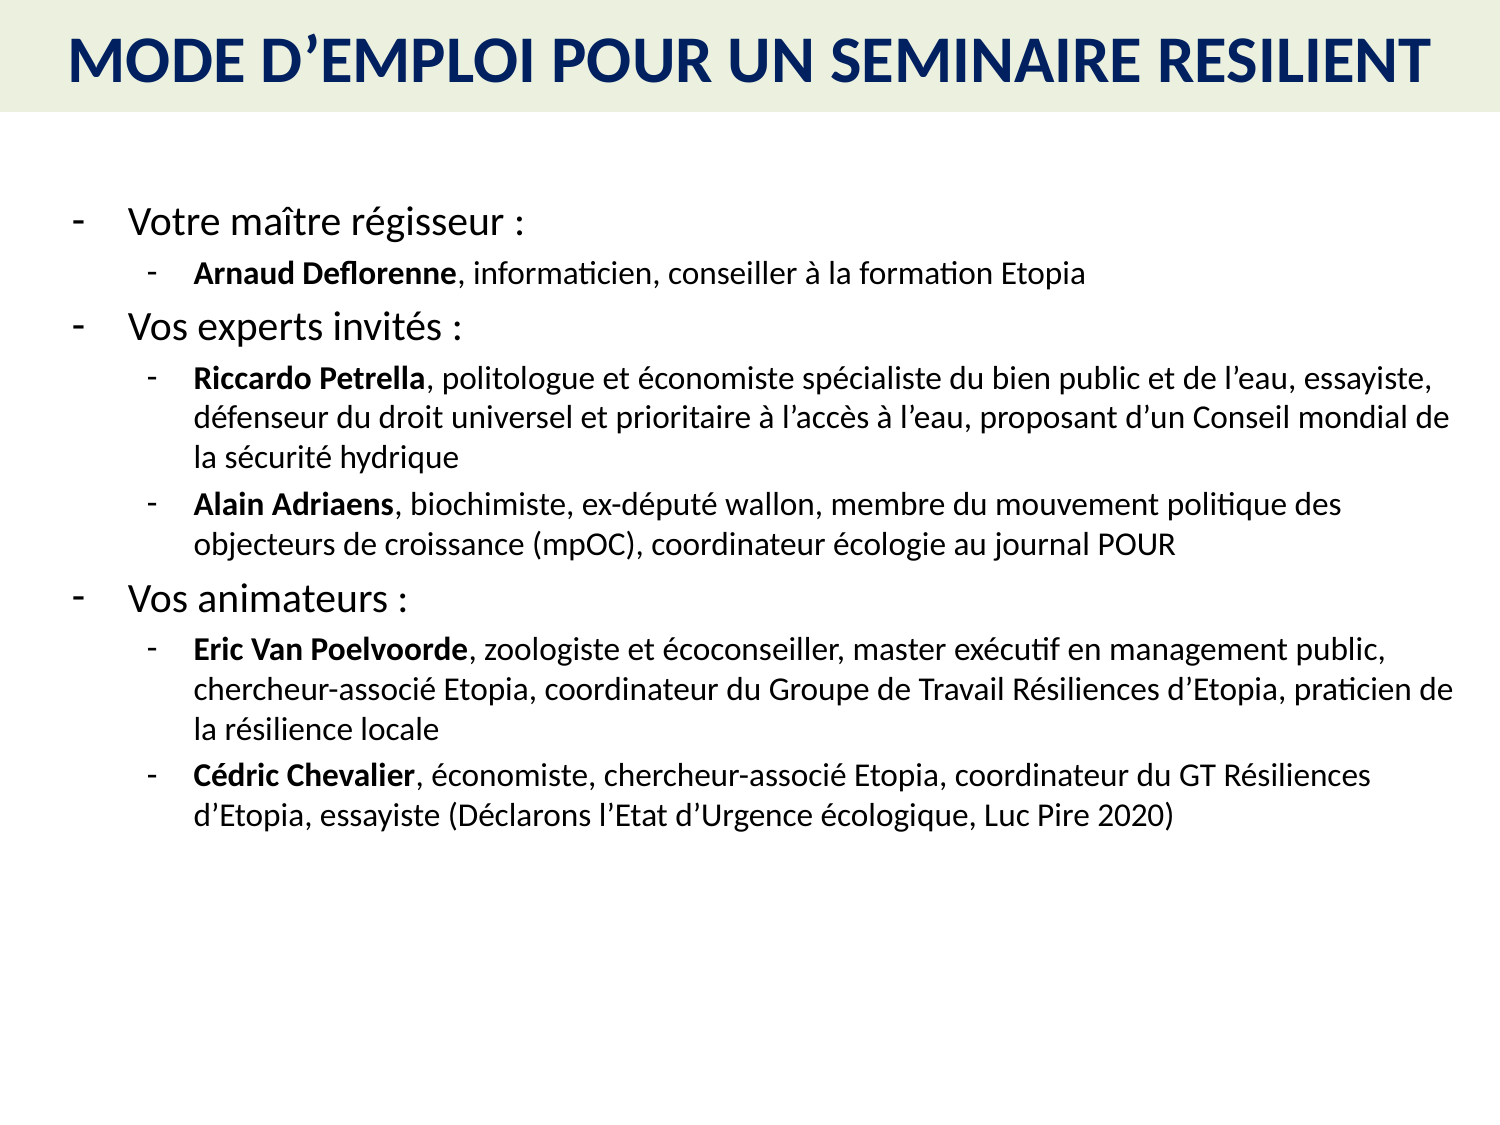

# MODE D’EMPLOI POUR UN SEMINAIRE RESILIENT
Votre maître régisseur :
Arnaud Deflorenne, informaticien, conseiller à la formation Etopia
Vos experts invités :
Riccardo Petrella, politologue et économiste spécialiste du bien public et de l’eau, essayiste, défenseur du droit universel et prioritaire à l’accès à l’eau, proposant d’un Conseil mondial de la sécurité hydrique
Alain Adriaens, biochimiste, ex-député wallon, membre du mouvement politique des objecteurs de croissance (mpOC), coordinateur écologie au journal POUR
Vos animateurs :
Eric Van Poelvoorde, zoologiste et écoconseiller, master exécutif en management public, chercheur-associé Etopia, coordinateur du Groupe de Travail Résiliences d’Etopia, praticien de la résilience locale
Cédric Chevalier, économiste, chercheur-associé Etopia, coordinateur du GT Résiliences d’Etopia, essayiste (Déclarons l’Etat d’Urgence écologique, Luc Pire 2020)